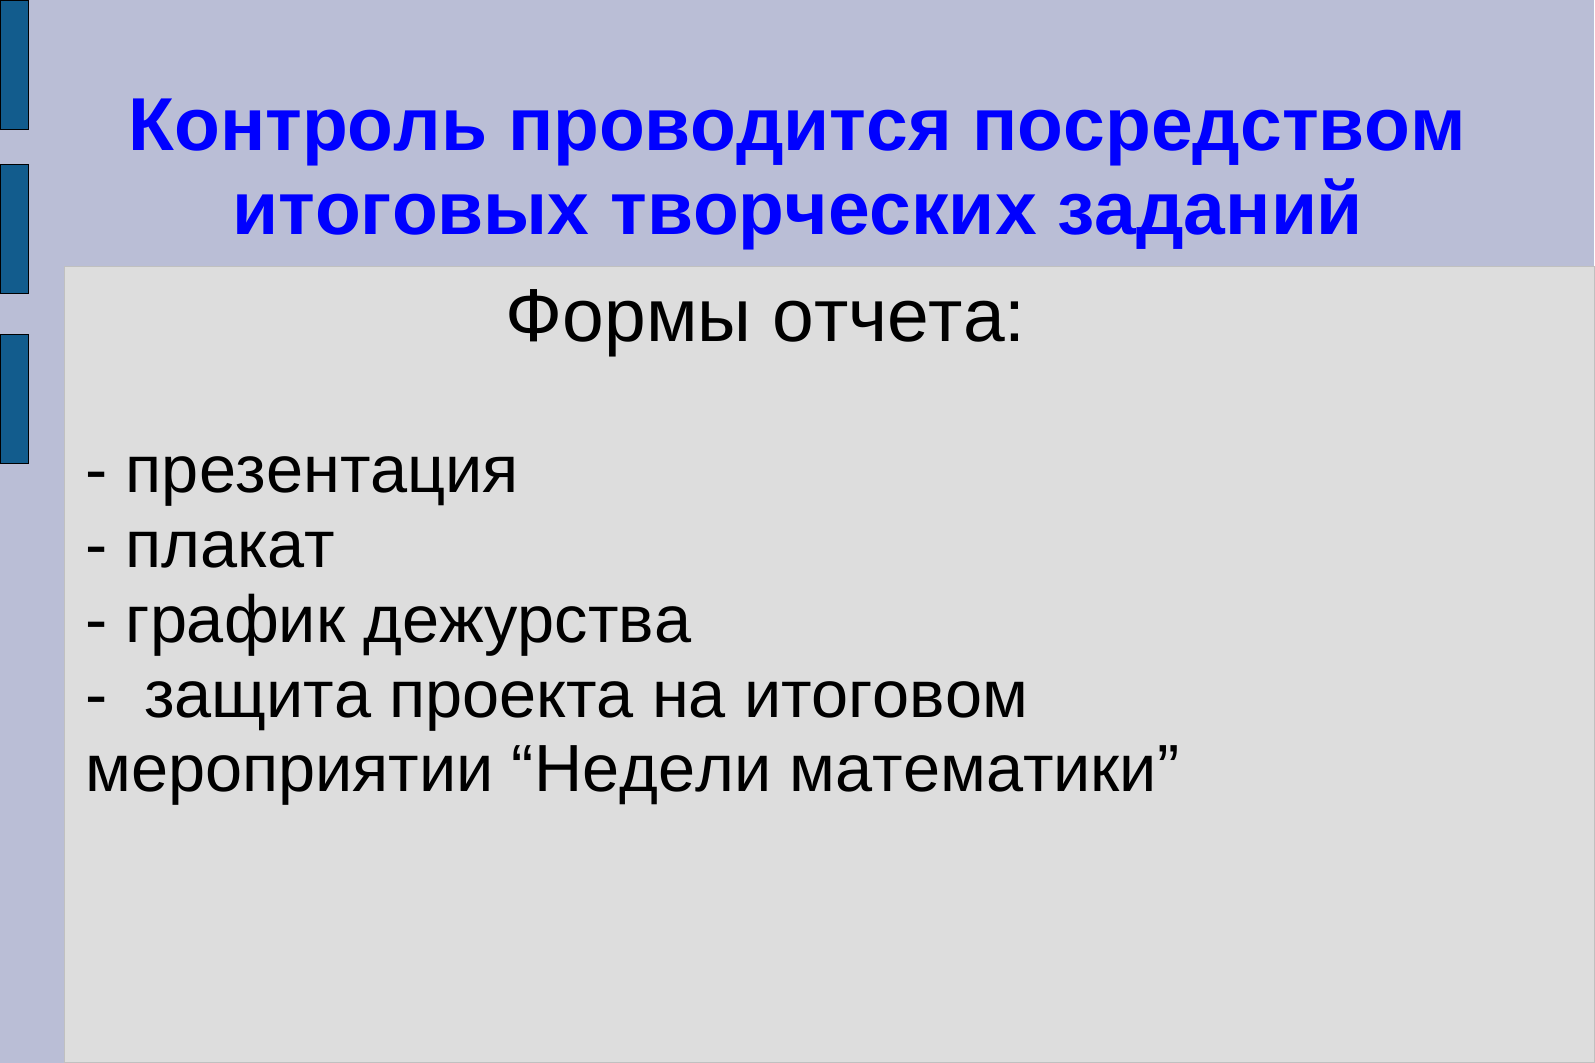

# Контроль проводится посредством итоговых творческих заданий
Формы отчета:
- презентация
- плакат
- график дежурства
- защита проекта на итоговом мероприятии “Недели математики”